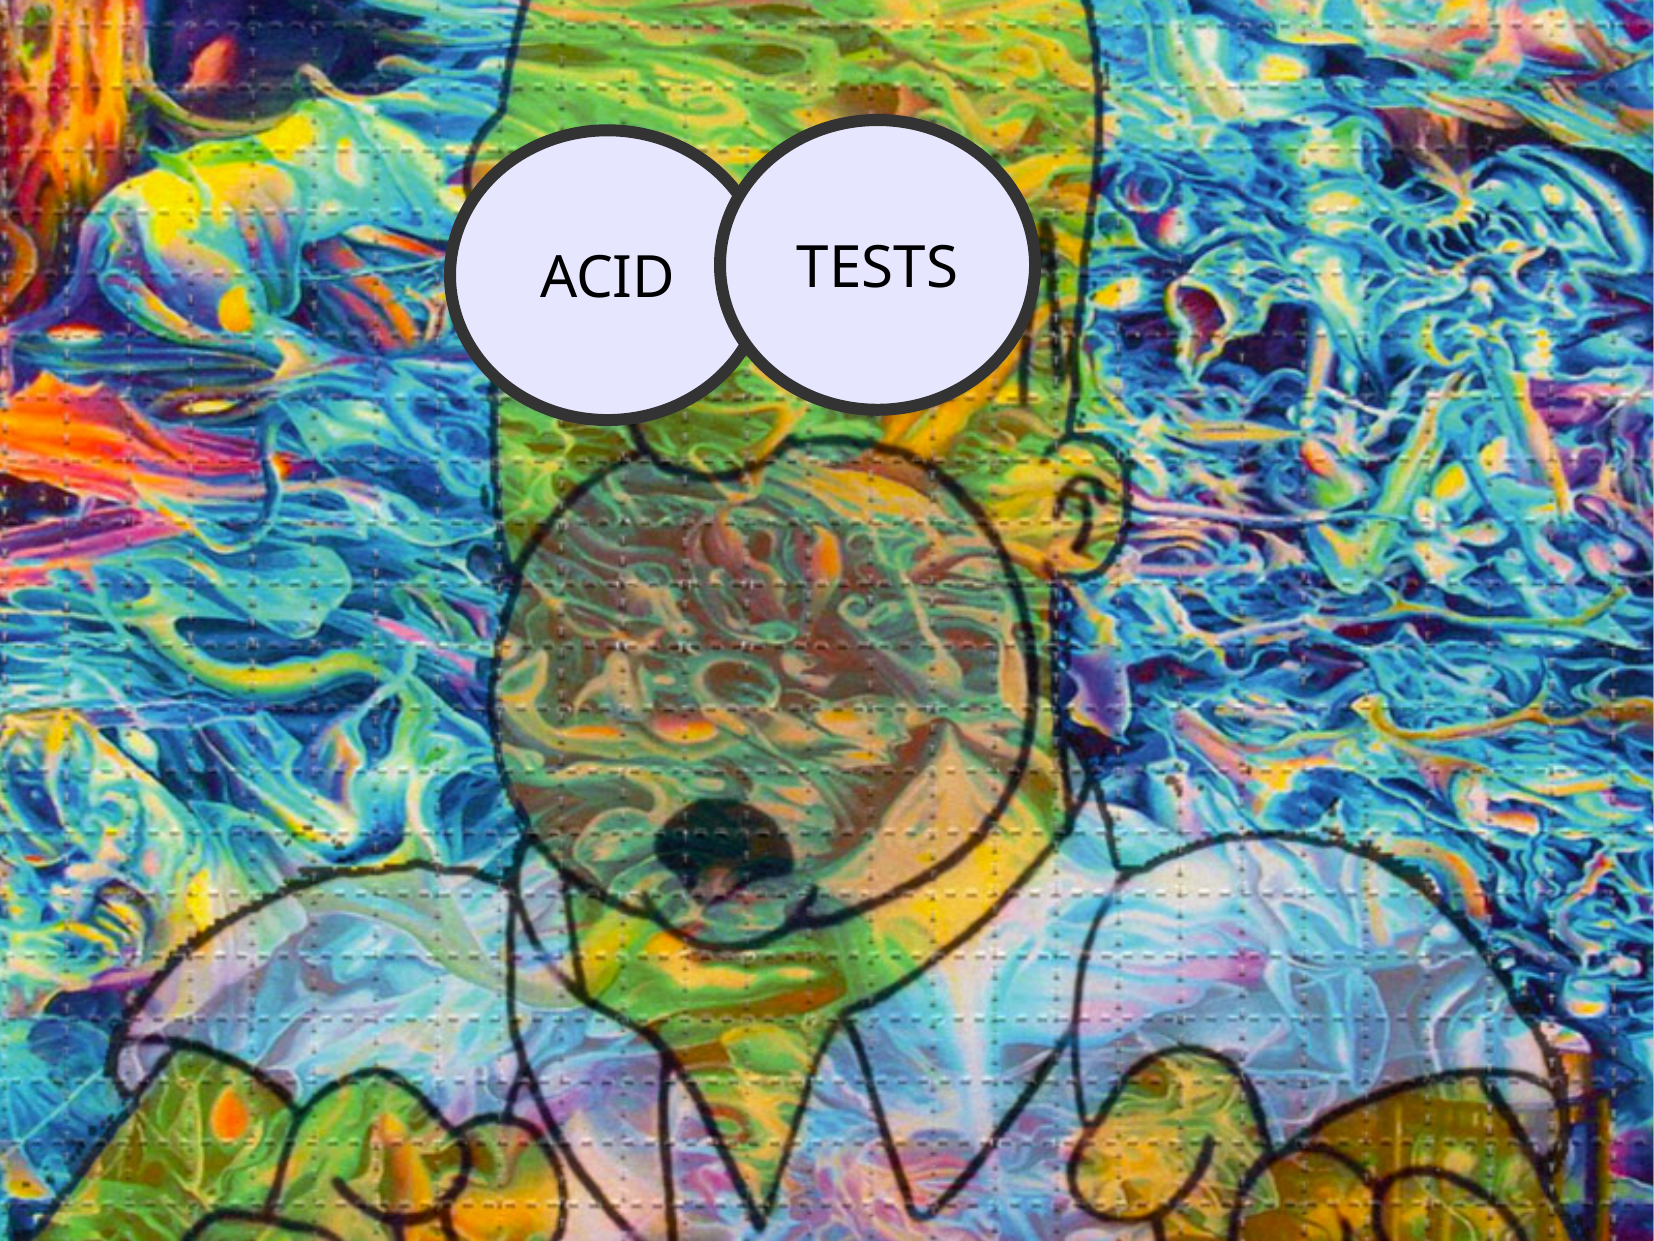

# Tests in web browsers: ACID
TESTS
ACID